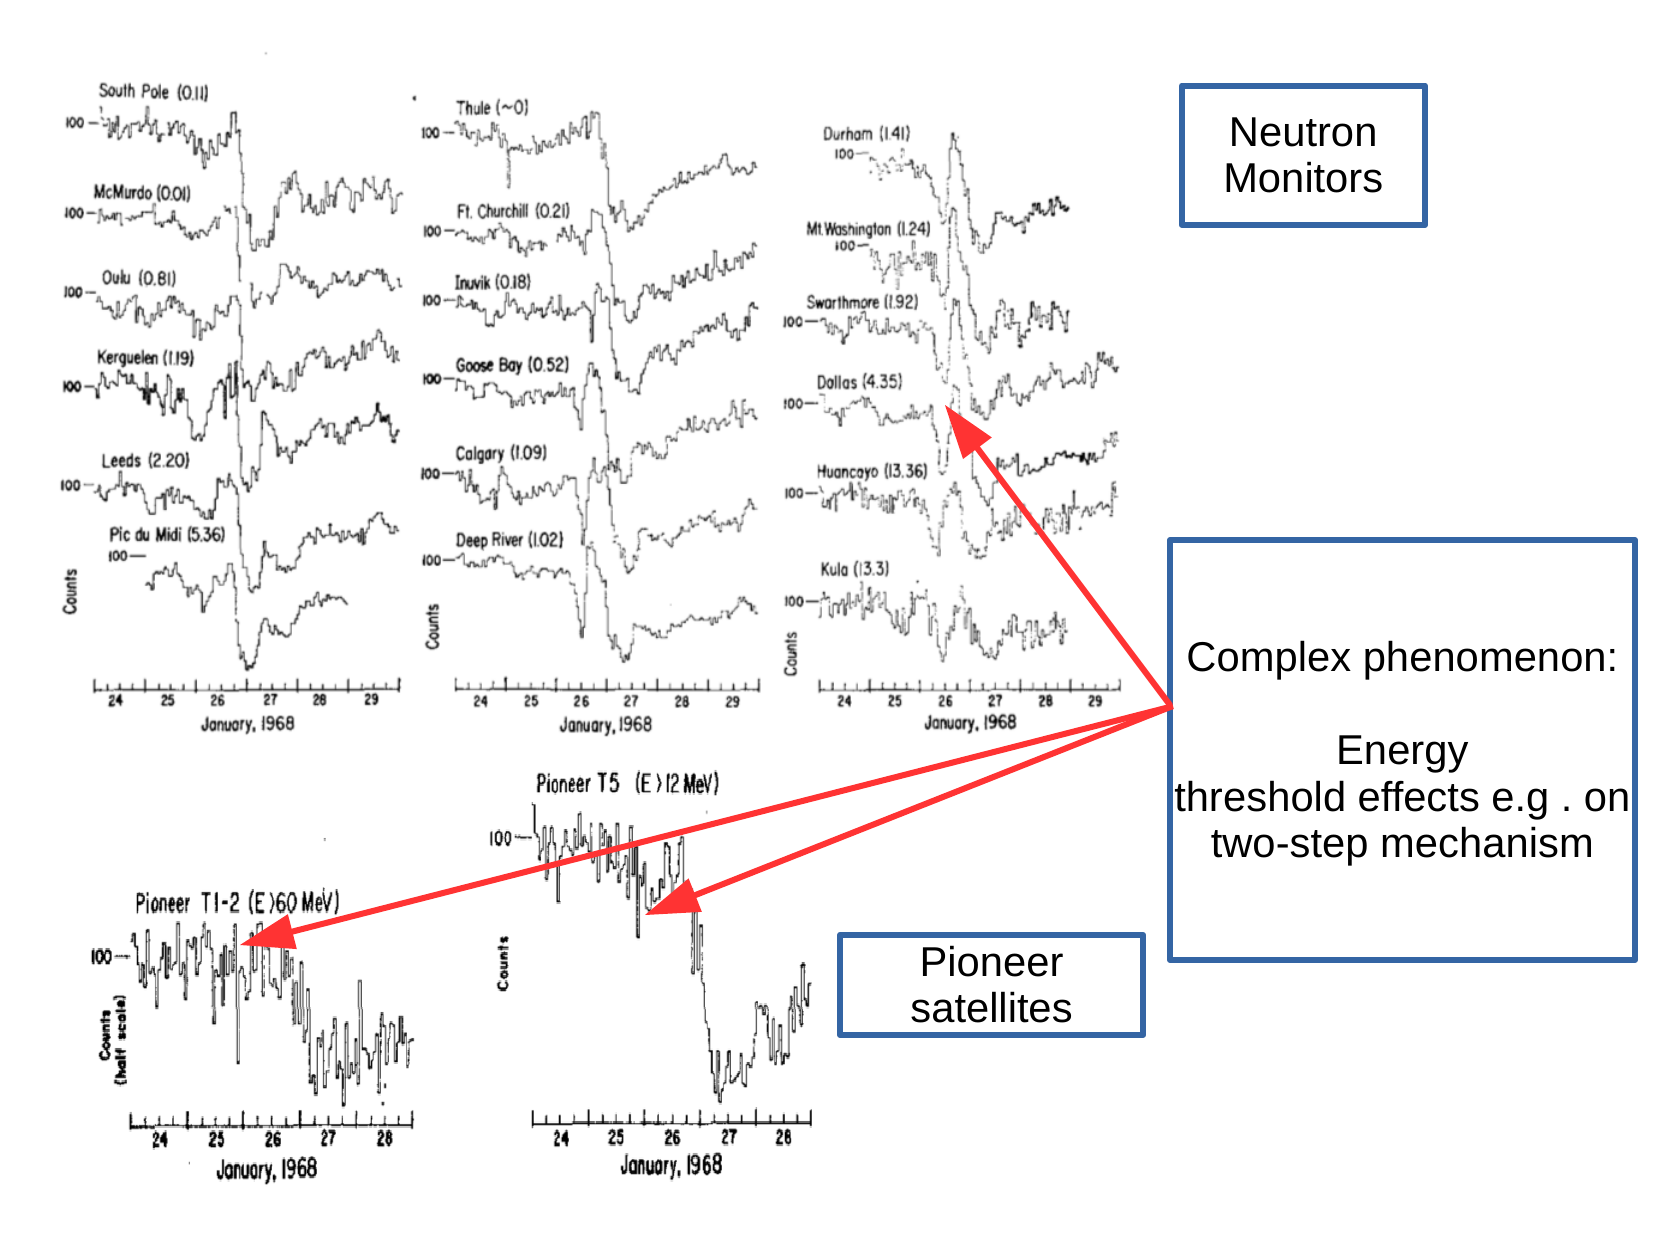

# Neutron Monitors
Complex phenomenon:
Energy
threshold effects e.g . on two-step mechanism
Pioneer satellites